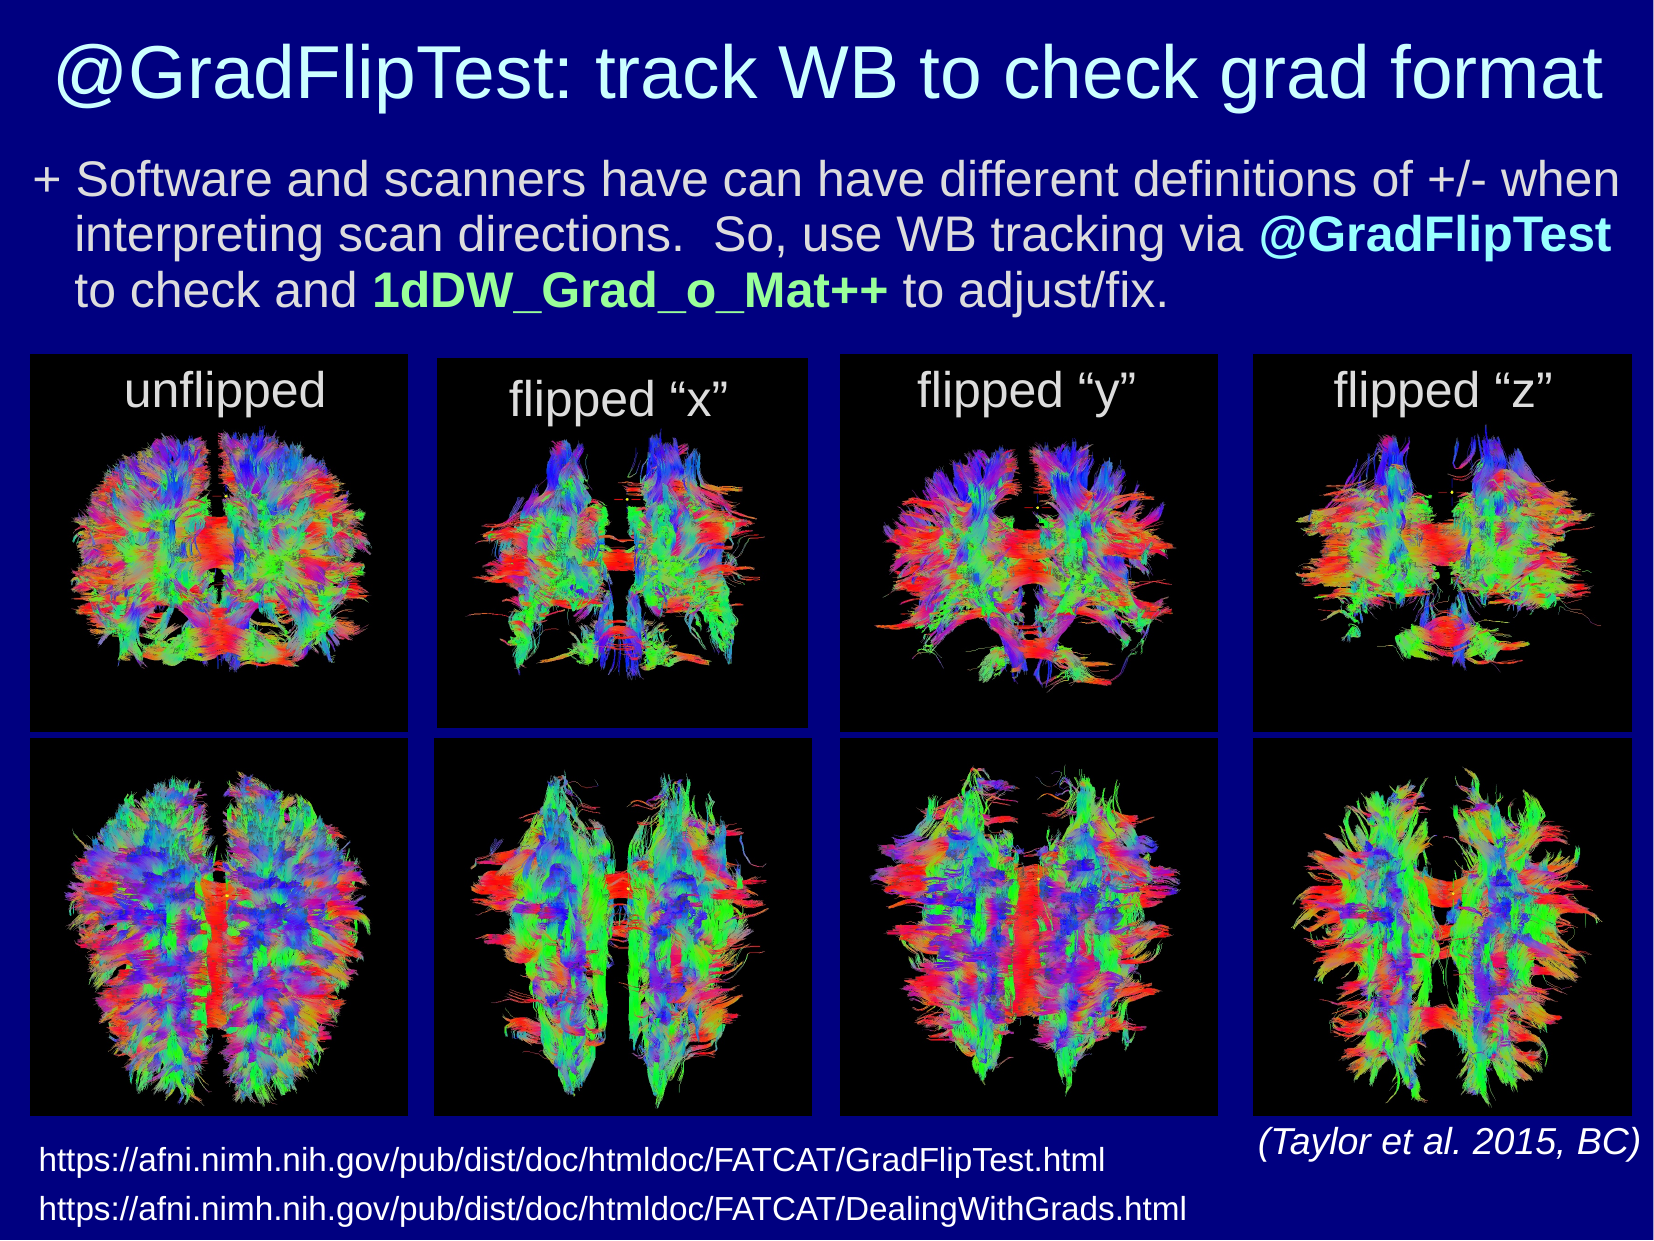

# @GradFlipTest: track WB to check grad format
+ Software and scanners have can have different definitions of +/- when
 interpreting scan directions. So, use WB tracking via @GradFlipTest
 to check and 1dDW_Grad_o_Mat++ to adjust/fix.
unflipped
flipped “y”
flipped “z”
flipped “x”
(Taylor et al. 2015, BC)
https://afni.nimh.nih.gov/pub/dist/doc/htmldoc/FATCAT/GradFlipTest.html
https://afni.nimh.nih.gov/pub/dist/doc/htmldoc/FATCAT/DealingWithGrads.html